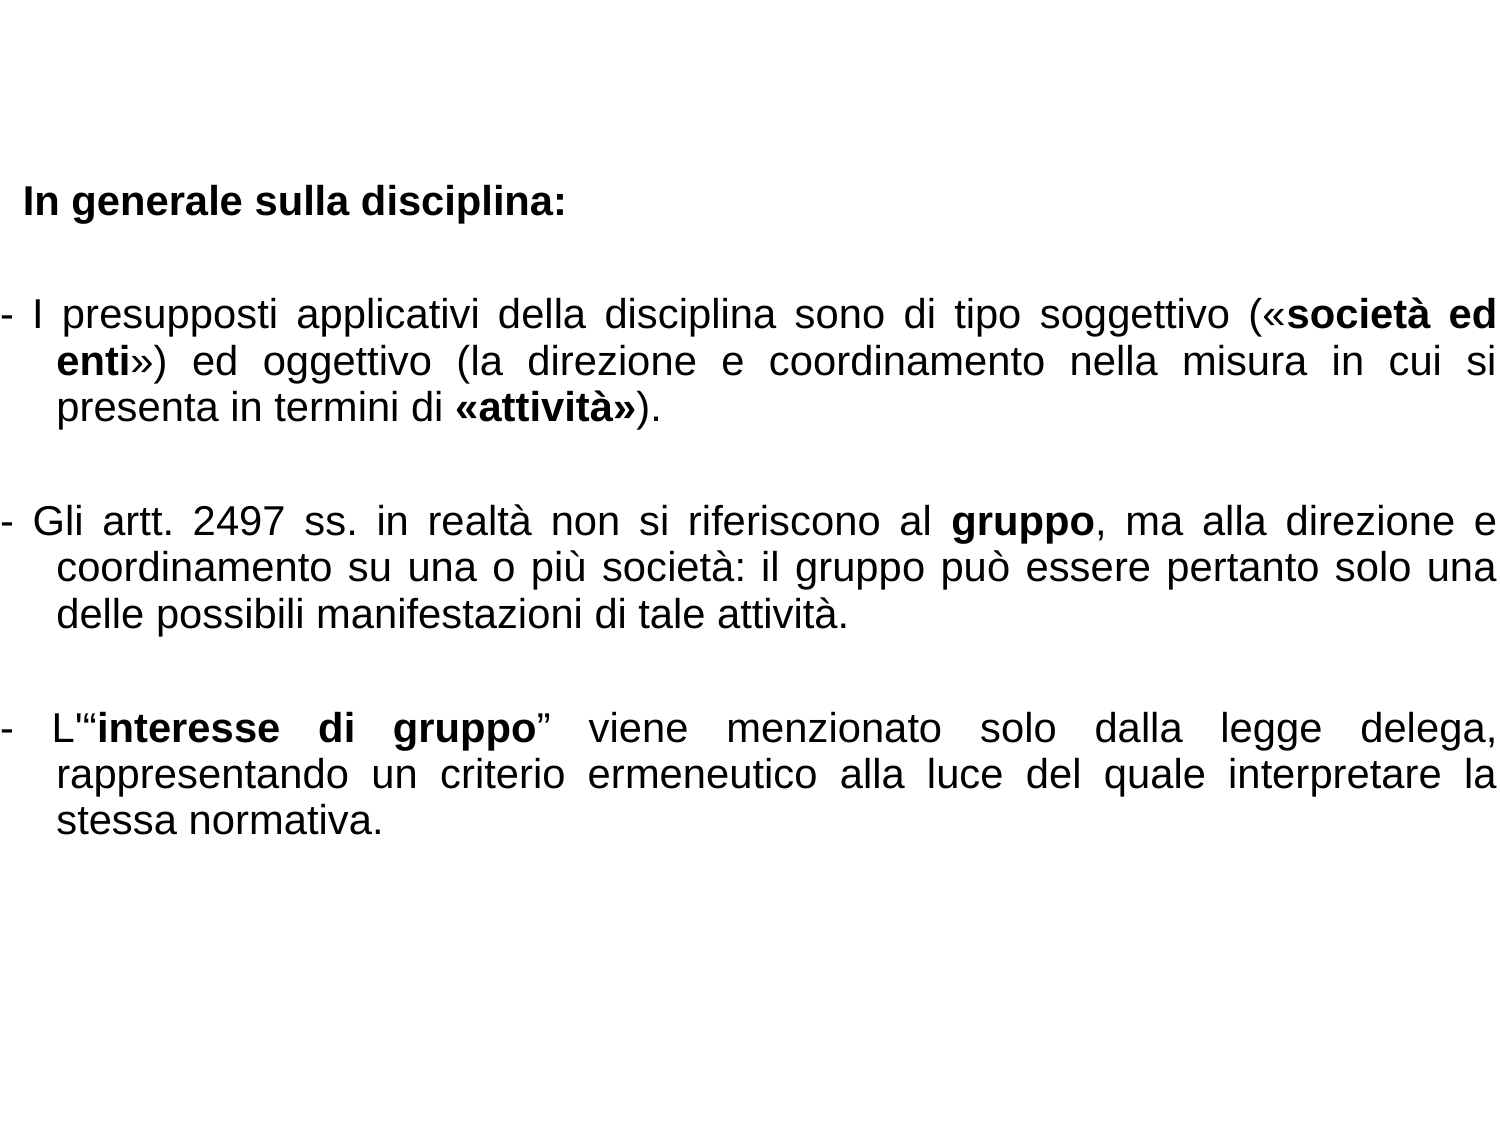

# In generale sulla disciplina:
- I presupposti applicativi della disciplina sono di tipo soggettivo («società ed enti») ed oggettivo (la direzione e coordinamento nella misura in cui si presenta in termini di «attività»).
- Gli artt. 2497 ss. in realtà non si riferiscono al gruppo, ma alla direzione e coordinamento su una o più società: il gruppo può essere pertanto solo una delle possibili manifestazioni di tale attività.
- L'“interesse di gruppo” viene menzionato solo dalla legge delega, rappresentando un criterio ermeneutico alla luce del quale interpretare la stessa normativa.